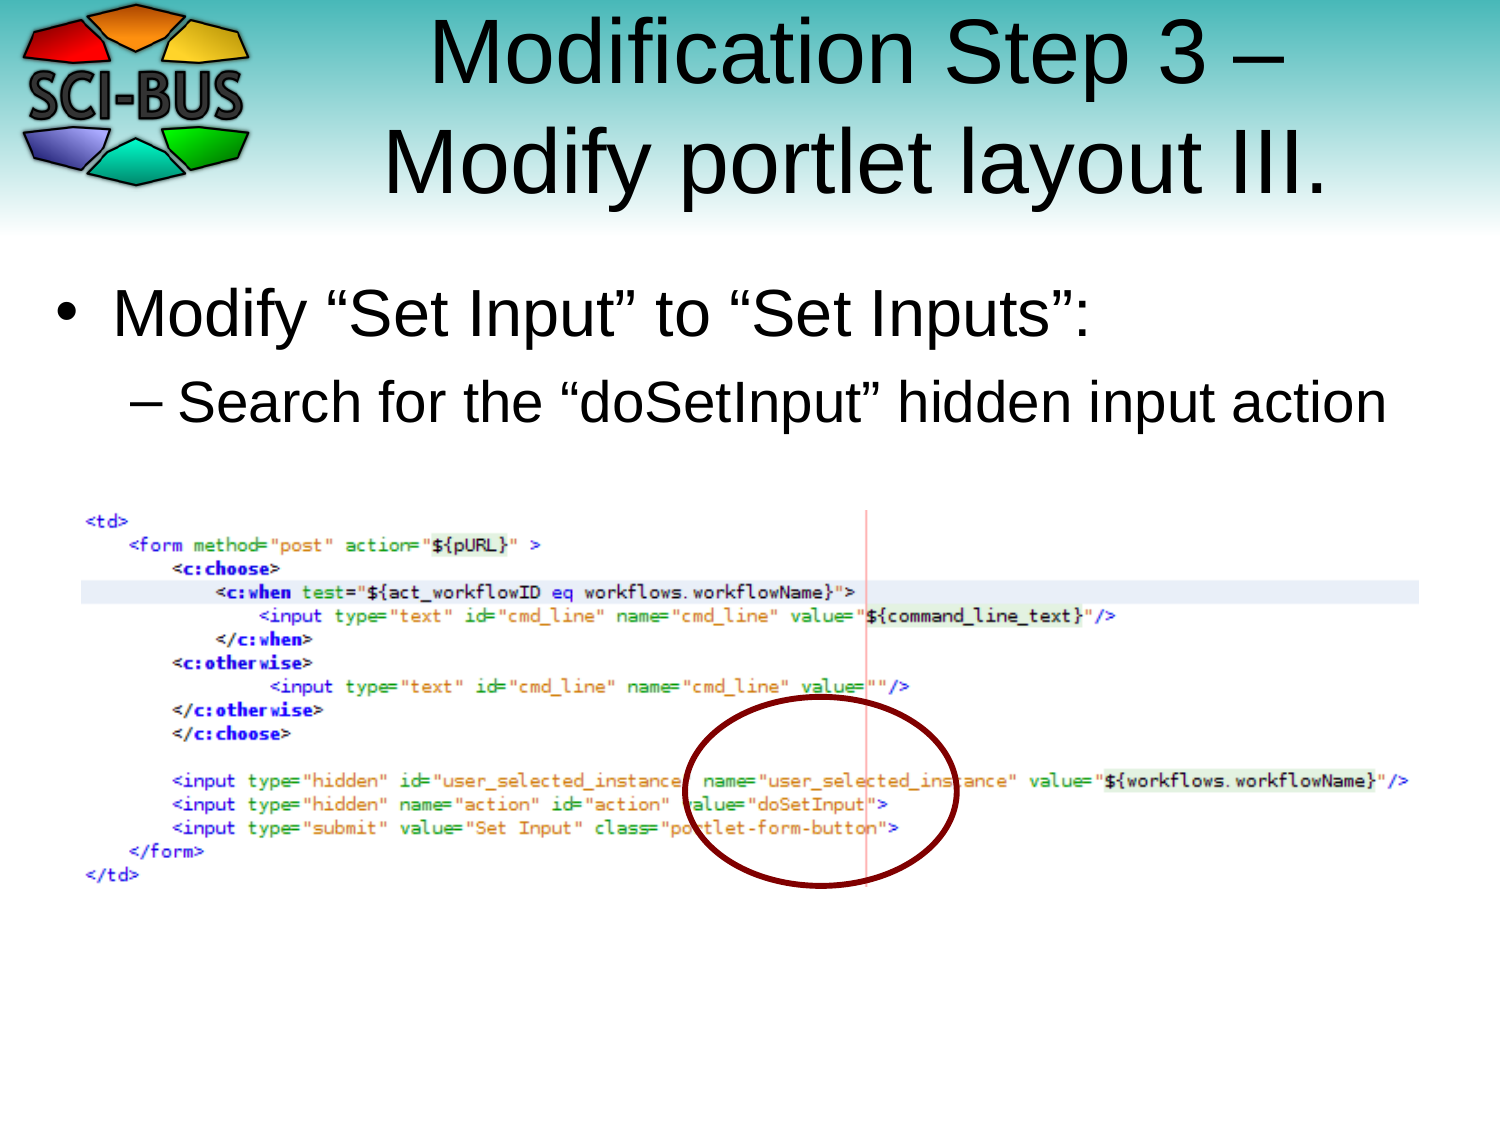

# Modification Step 3 – Modify portlet layout III.
Modify “Set Input” to “Set Inputs”:
Search for the “doSetInput” hidden input action